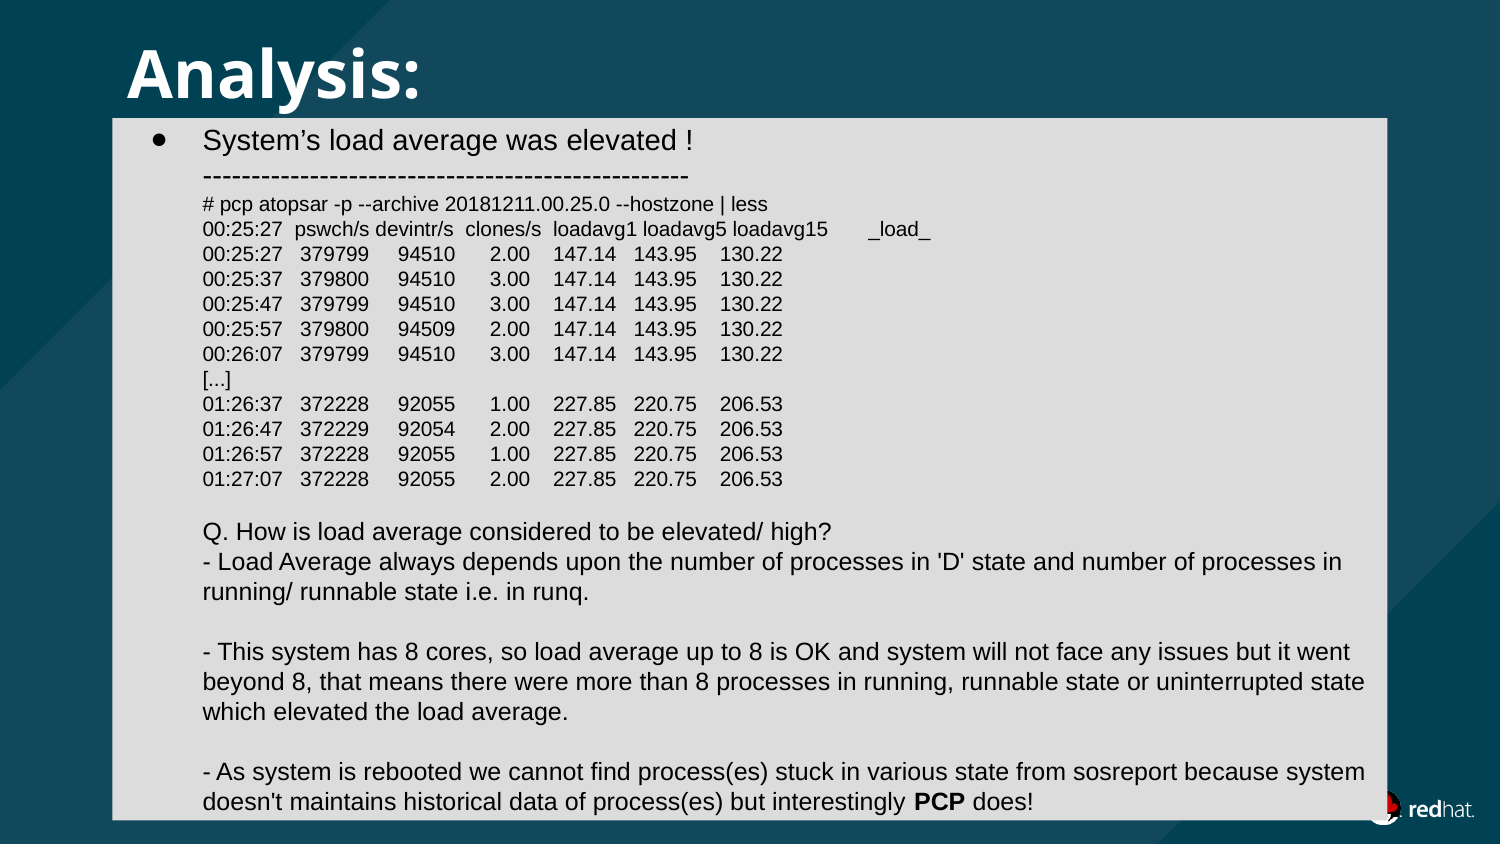

# Analysis:
System’s load average was elevated !
--------------------------------------------------
# pcp atopsar -p --archive 20181211.00.25.0 --hostzone | less
00:25:27 pswch/s devintr/s clones/s loadavg1 loadavg5 loadavg15 _load_
00:25:27 379799 94510 2.00 147.14 143.95 130.22
00:25:37 379800 94510 3.00 147.14 143.95 130.22
00:25:47 379799 94510 3.00 147.14 143.95 130.22
00:25:57 379800 94509 2.00 147.14 143.95 130.22
00:26:07 379799 94510 3.00 147.14 143.95 130.22
[...]
01:26:37 372228 92055 1.00 227.85 220.75 206.53
01:26:47 372229 92054 2.00 227.85 220.75 206.53
01:26:57 372228 92055 1.00 227.85 220.75 206.53
01:27:07 372228 92055 2.00 227.85 220.75 206.53
Q. How is load average considered to be elevated/ high?
- Load Average always depends upon the number of processes in 'D' state and number of processes in running/ runnable state i.e. in runq.
- This system has 8 cores, so load average up to 8 is OK and system will not face any issues but it went beyond 8, that means there were more than 8 processes in running, runnable state or uninterrupted state which elevated the load average.
- As system is rebooted we cannot find process(es) stuck in various state from sosreport because system doesn't maintains historical data of process(es) but interestingly PCP does!